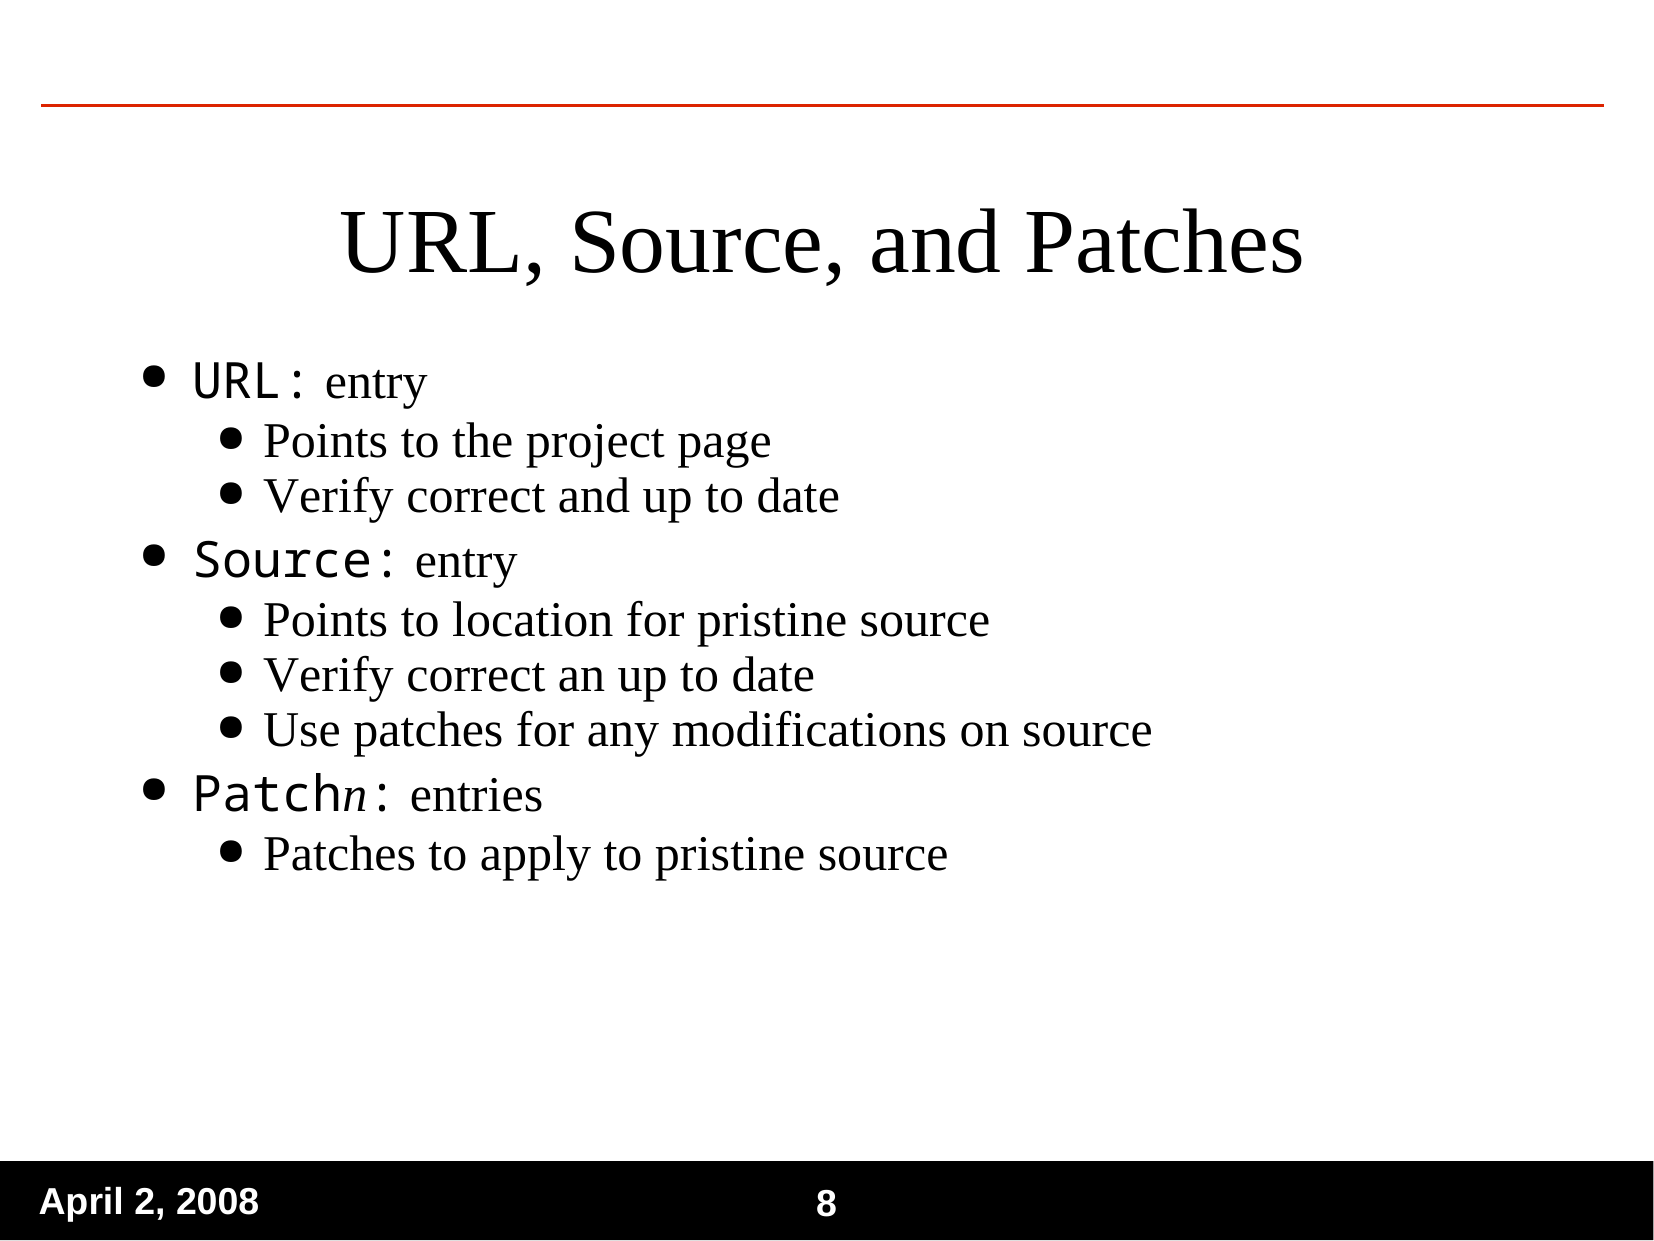

# URL, Source, and Patches
URL: entry
Points to the project page
Verify correct and up to date
Source: entry
Points to location for pristine source
Verify correct an up to date
Use patches for any modifications on source
Patchn: entries
Patches to apply to pristine source